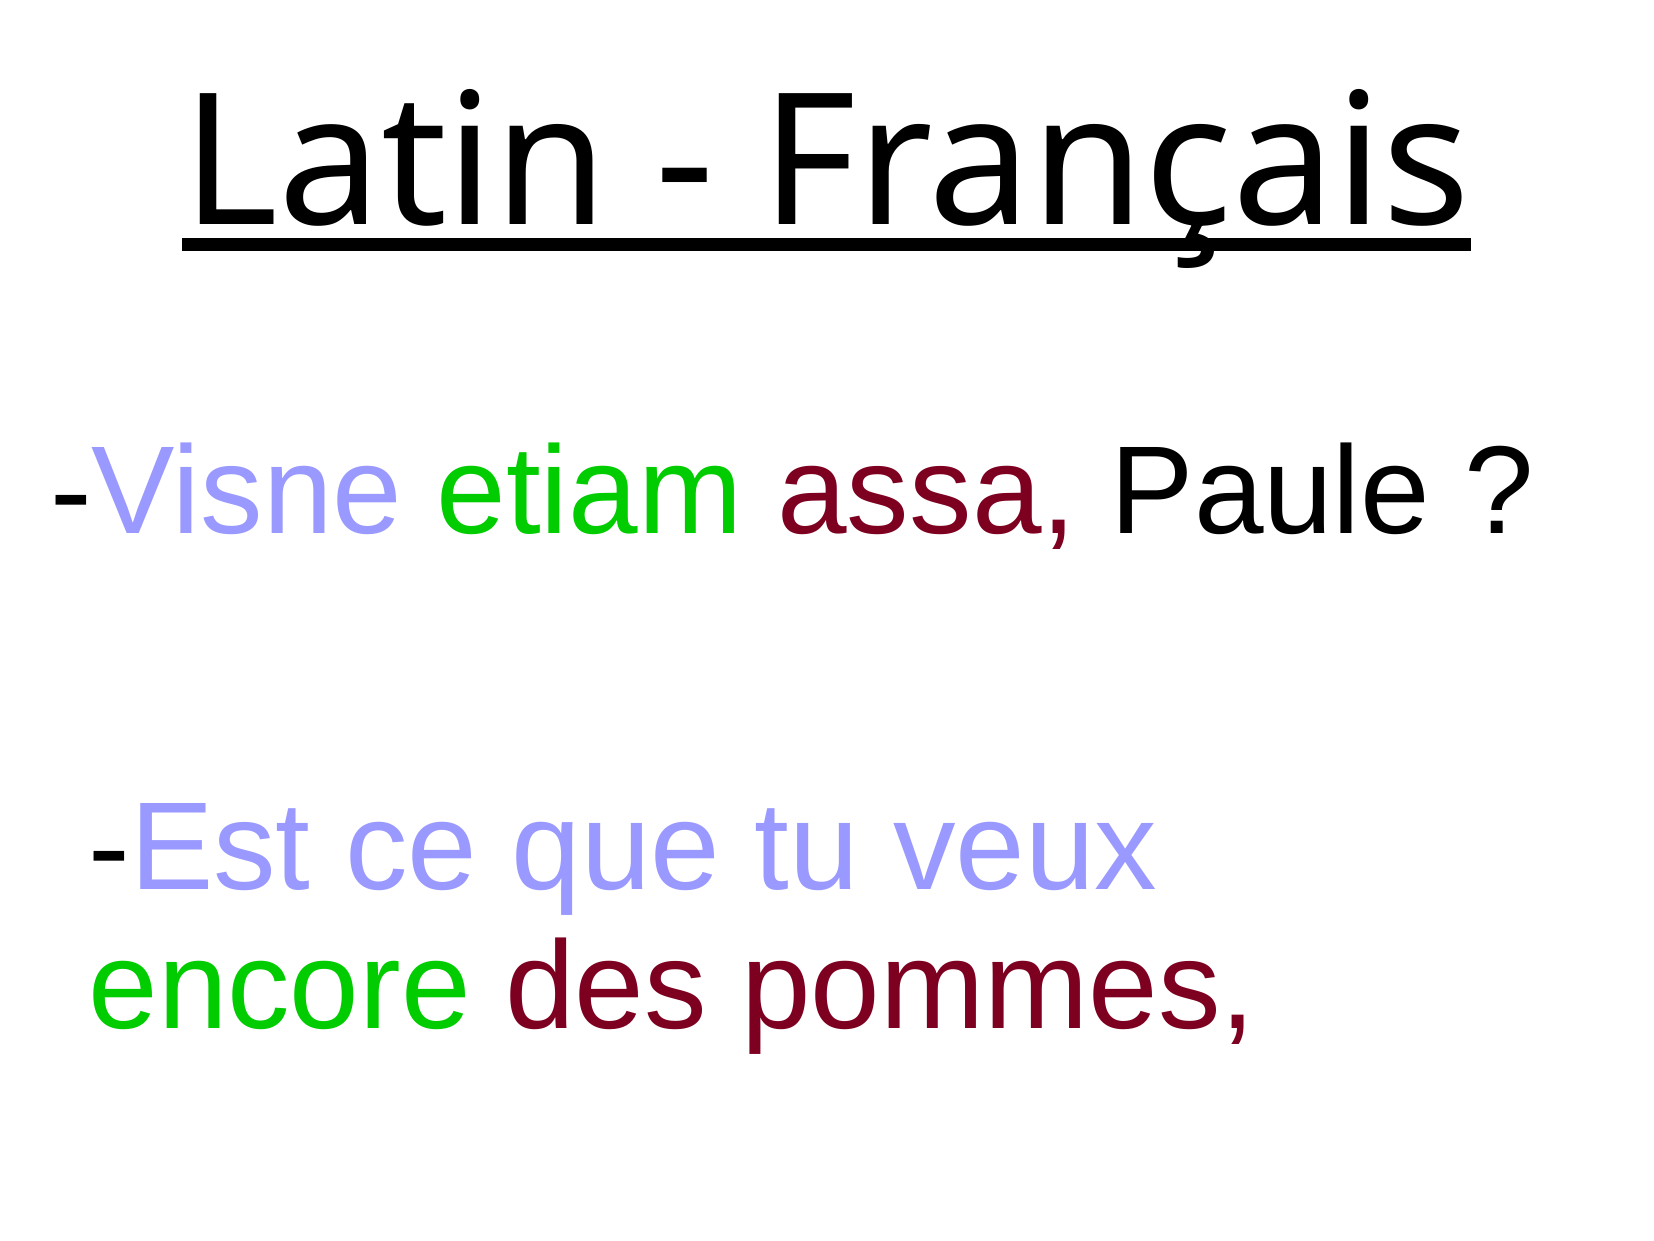

# Latin - Français
-Visne etiam assa, Paule ?
-Est ce que tu veux encore des pommes,